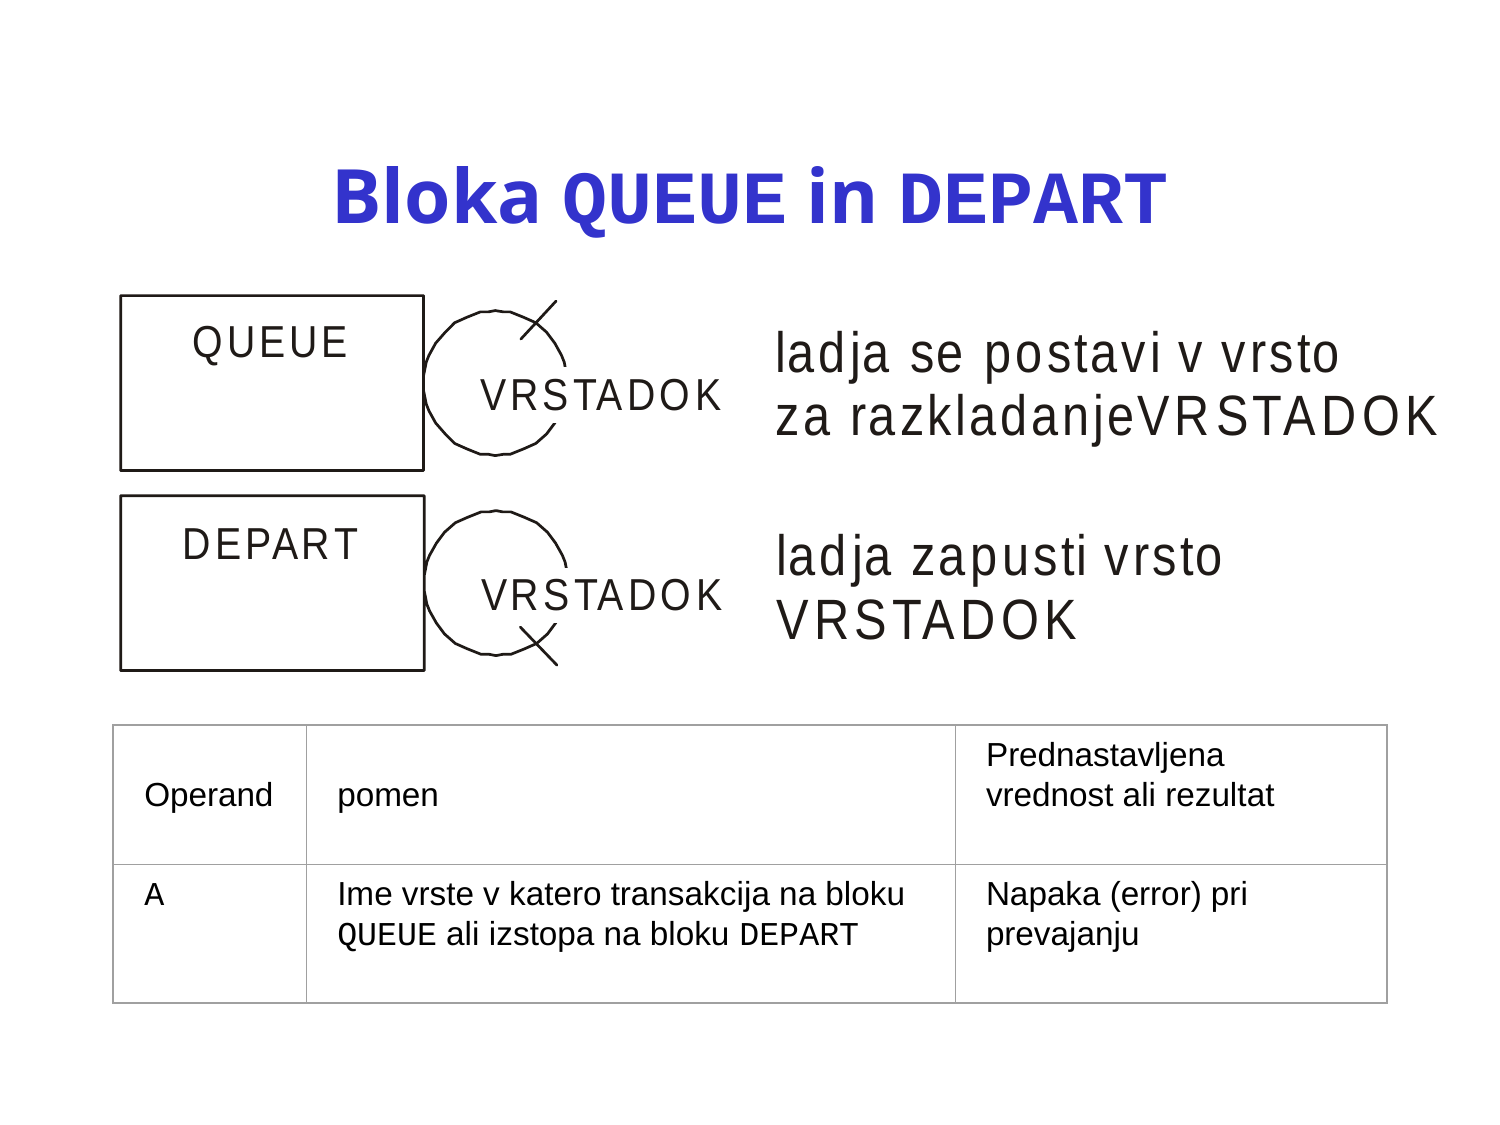

# Bloka QUEUE in DEPART
Operand
pomen
Prednastavljena vrednost ali rezultat
A
Ime vrste v katero transakcija na bloku QUEUE ali izstopa na bloku DEPART
Napaka (error) pri prevajanju